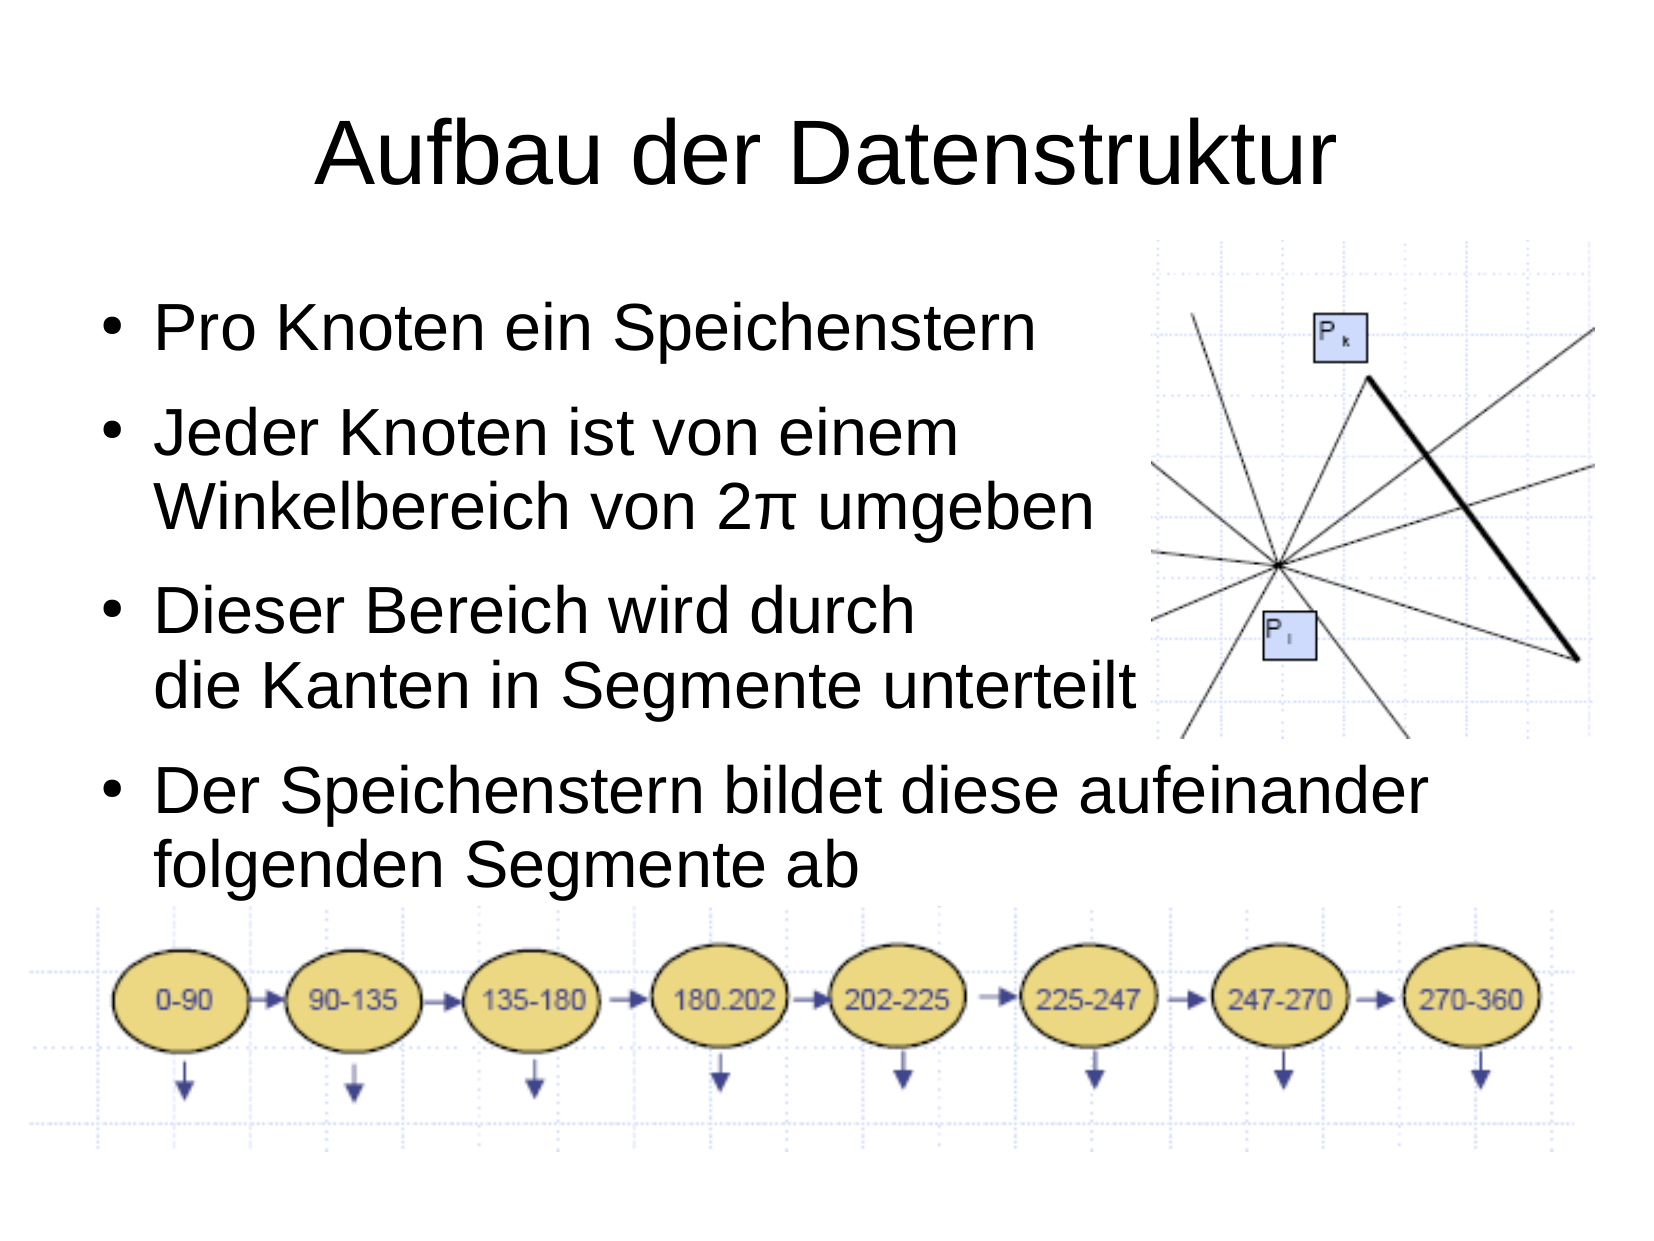

# Aufbau der Datenstruktur
Pro Knoten ein Speichenstern
Jeder Knoten ist von einem
Winkelbereich von 2π umgeben
Dieser Bereich wird durch
die Kanten in Segmente unterteilt
Der Speichenstern bildet diese aufeinander folgenden Segmente ab